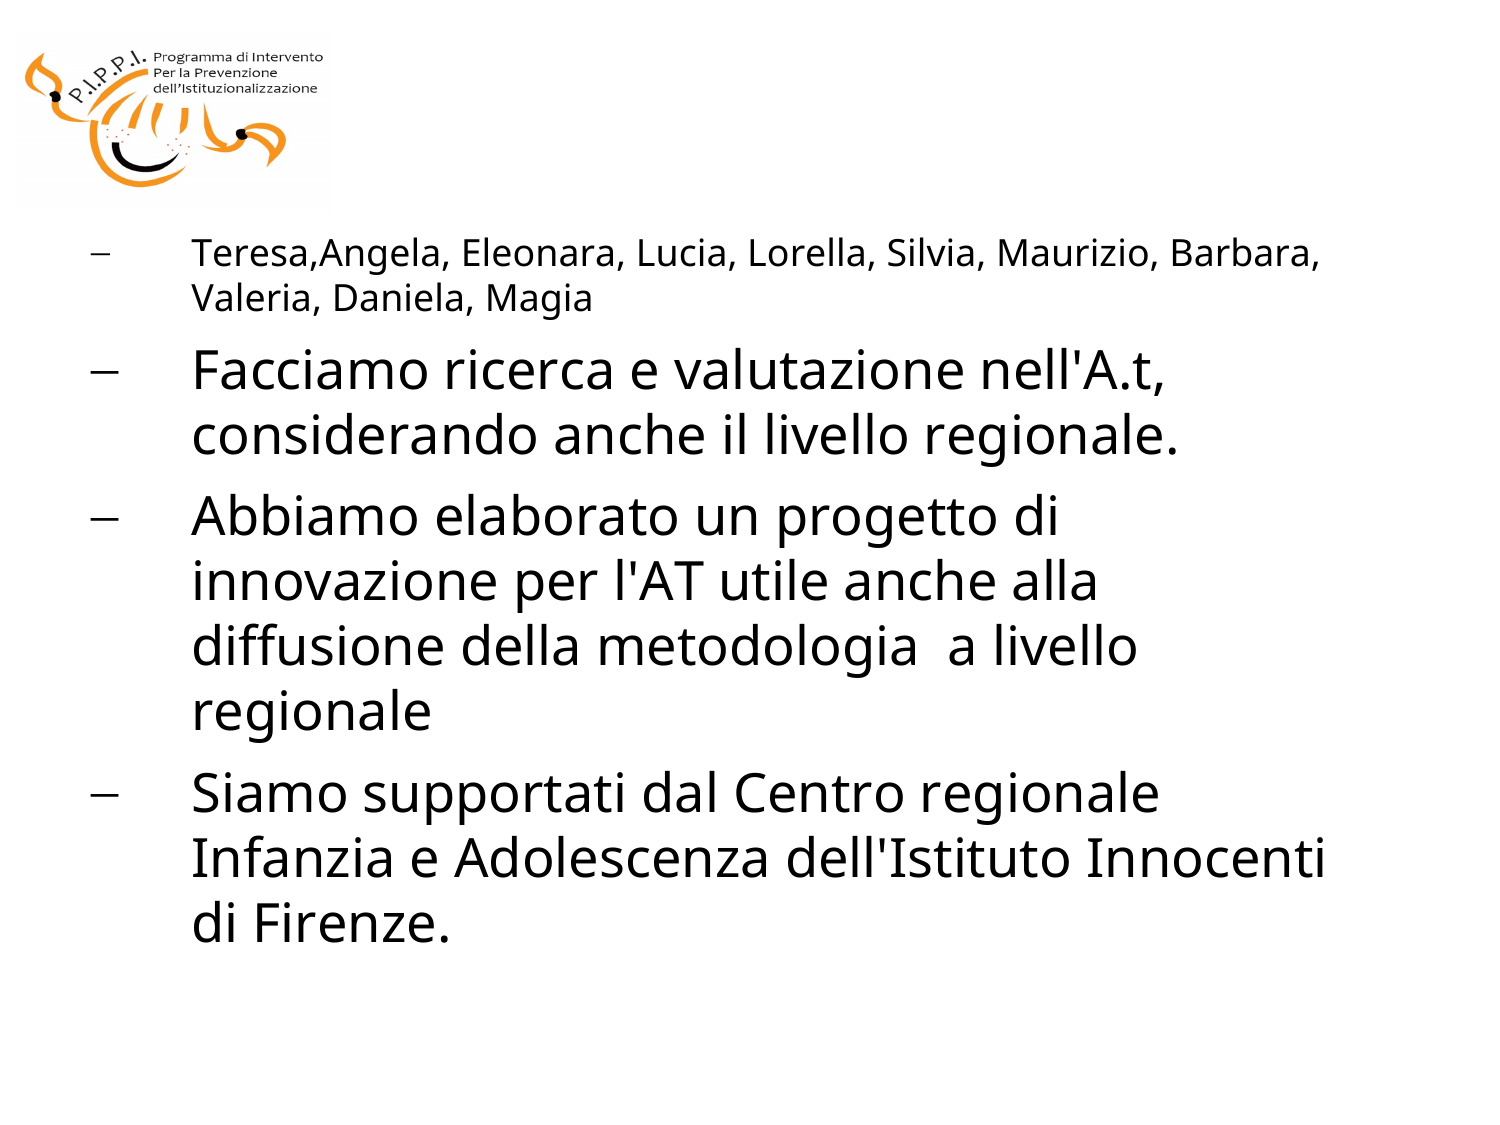

Teresa,Angela, Eleonara, Lucia, Lorella, Silvia, Maurizio, Barbara, Valeria, Daniela, Magia
Facciamo ricerca e valutazione nell'A.t, considerando anche il livello regionale.
Abbiamo elaborato un progetto di innovazione per l'AT utile anche alla diffusione della metodologia a livello regionale
Siamo supportati dal Centro regionale Infanzia e Adolescenza dell'Istituto Innocenti di Firenze.